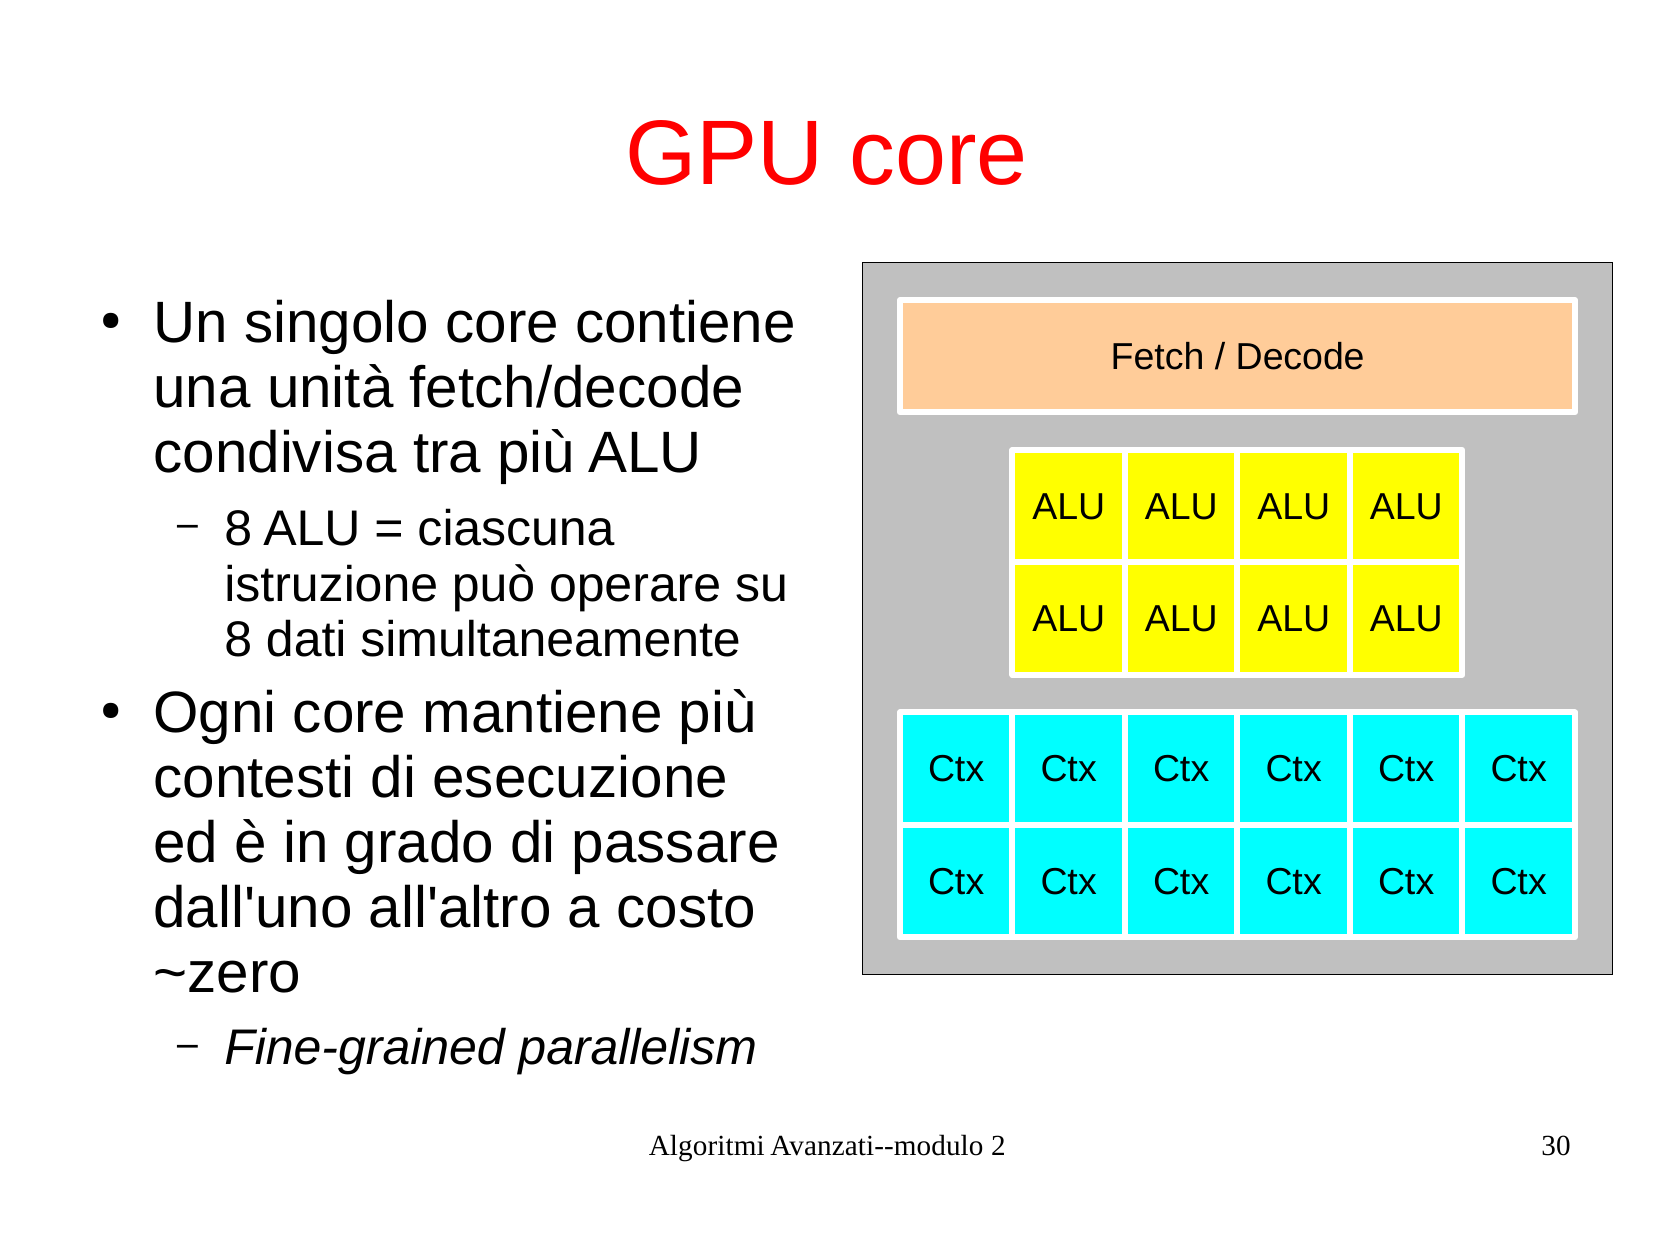

# GPU core
Un singolo core contiene una unità fetch/decode condivisa tra più ALU
8 ALU = ciascuna istruzione può operare su 8 dati simultaneamente
Ogni core mantiene più contesti di esecuzione ed è in grado di passare dall'uno all'altro a costo ~zero
Fine-grained parallelism
Fetch / Decode
ALU
ALU
ALU
ALU
ALU
ALU
ALU
ALU
Ctx
Ctx
Ctx
Ctx
Ctx
Ctx
Ctx
Ctx
Ctx
Ctx
Ctx
Ctx
Algoritmi Avanzati--modulo 2
30